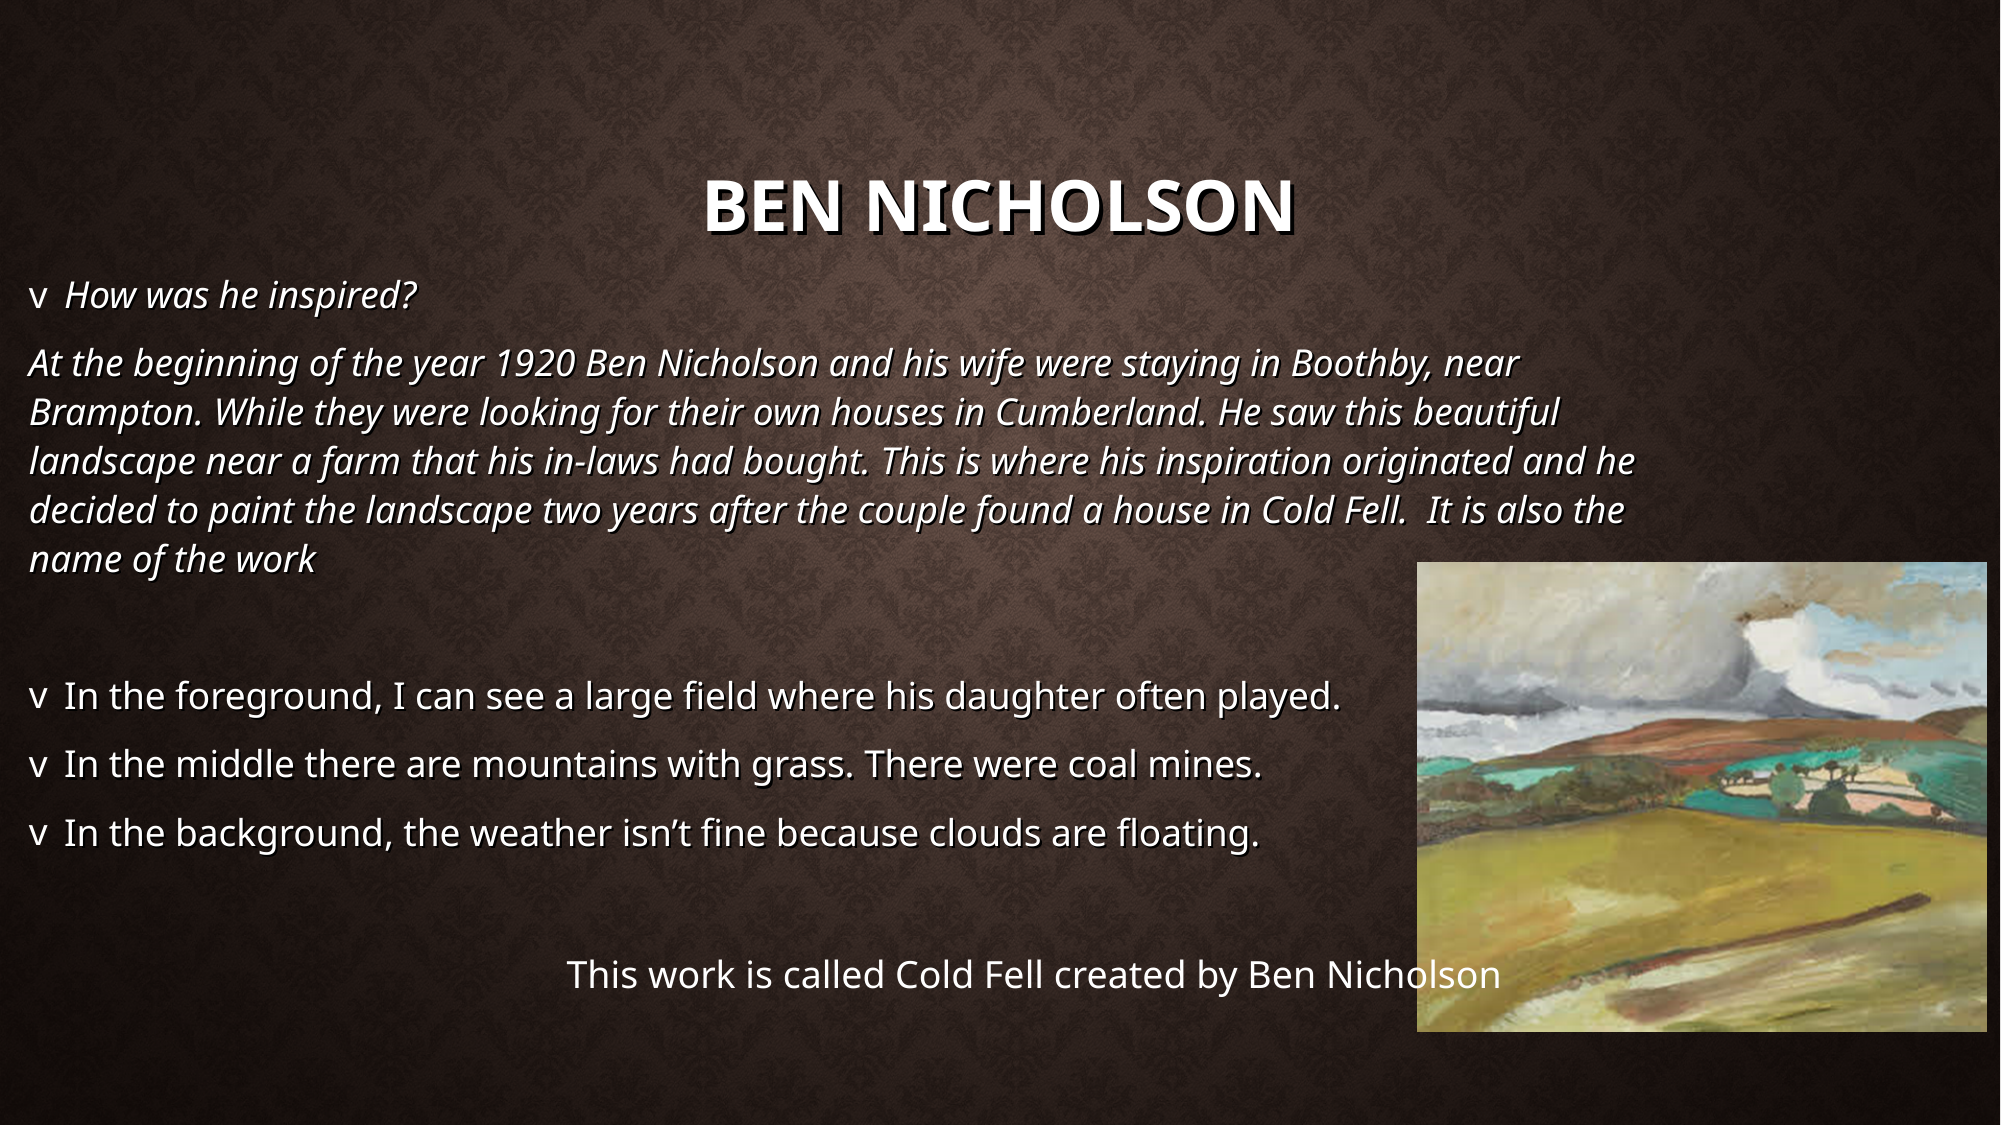

# Ben Nicholson
How was he inspired?
At the beginning of the year 1920 Ben Nicholson and his wife were staying in Boothby, near Brampton. While they were looking for their own houses in Cumberland. He saw this beautiful landscape near a farm that his in-laws had bought. This is where his inspiration originated and he decided to paint the landscape two years after the couple found a house in Cold Fell. It is also the name of the work
In the foreground, I can see a large field where his daughter often played.
In the middle there are mountains with grass. There were coal mines.
In the background, the weather isn’t fine because clouds are floating.
This work is called Cold Fell created by Ben Nicholson